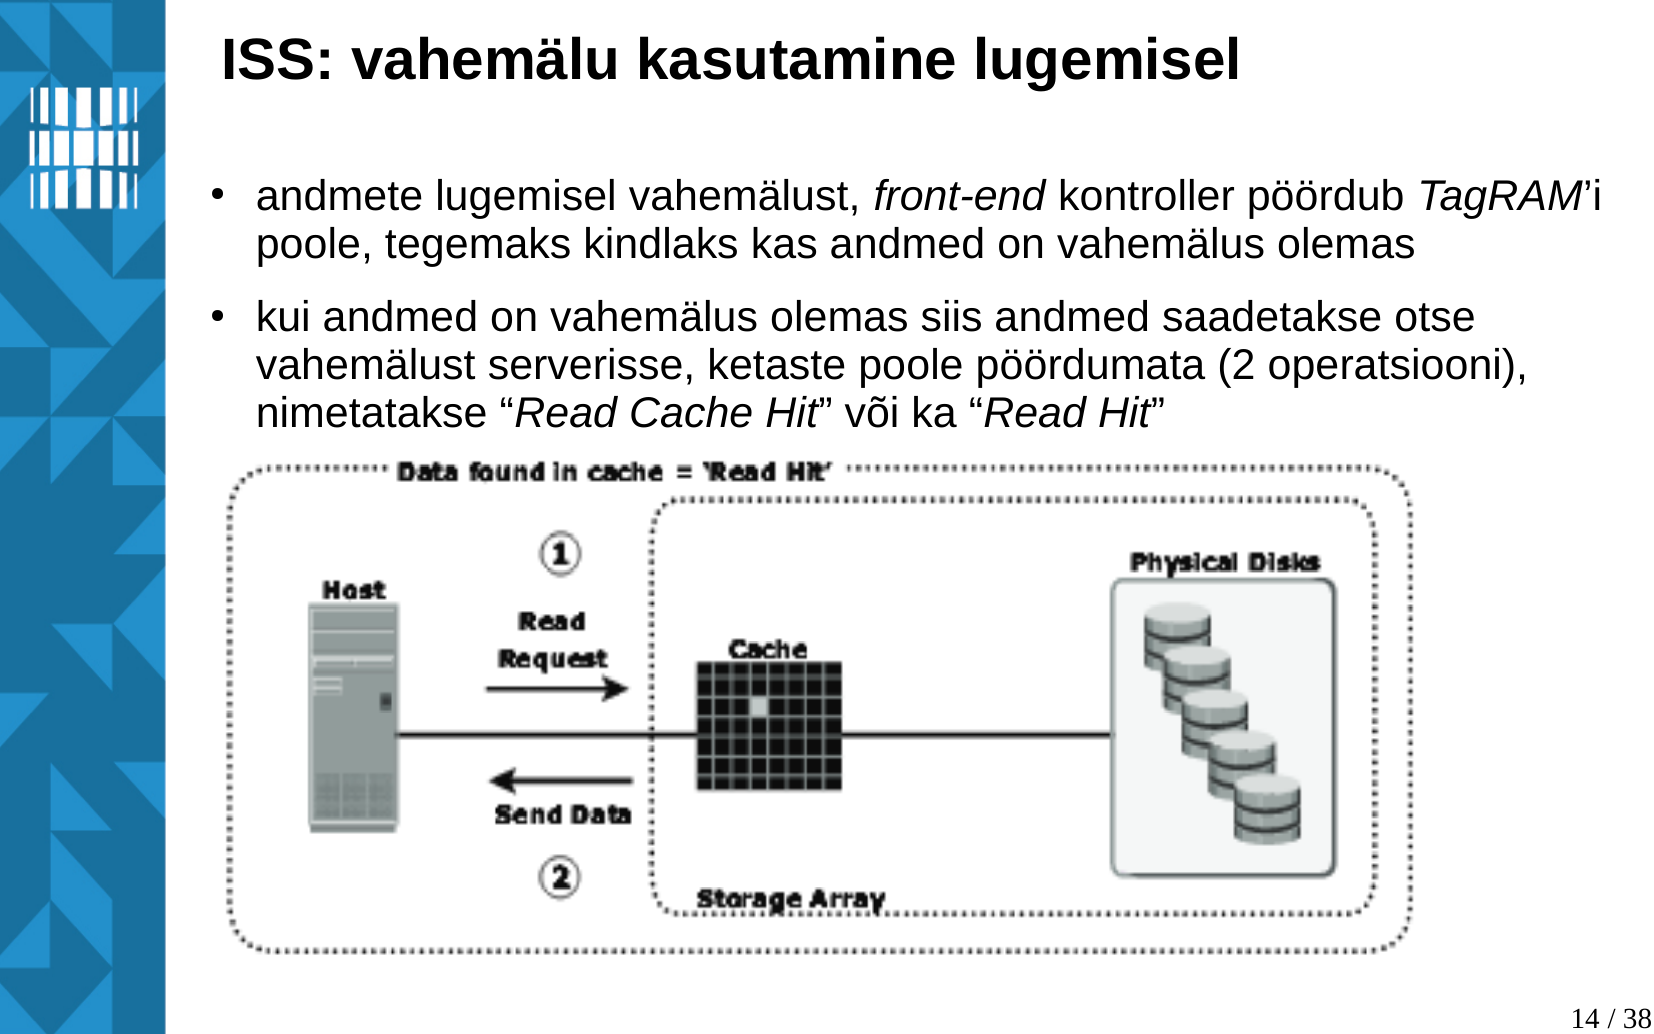

# ISS: vahemälu kasutamine lugemisel
andmete lugemisel vahemälust, front-end kontroller pöördub TagRAM’i poole, tegemaks kindlaks kas andmed on vahemälus olemas
kui andmed on vahemälus olemas siis andmed saadetakse otse vahemälust serverisse, ketaste poole pöördumata (2 operatsiooni),
nimetatakse “Read Cache Hit” või ka “Read Hit”